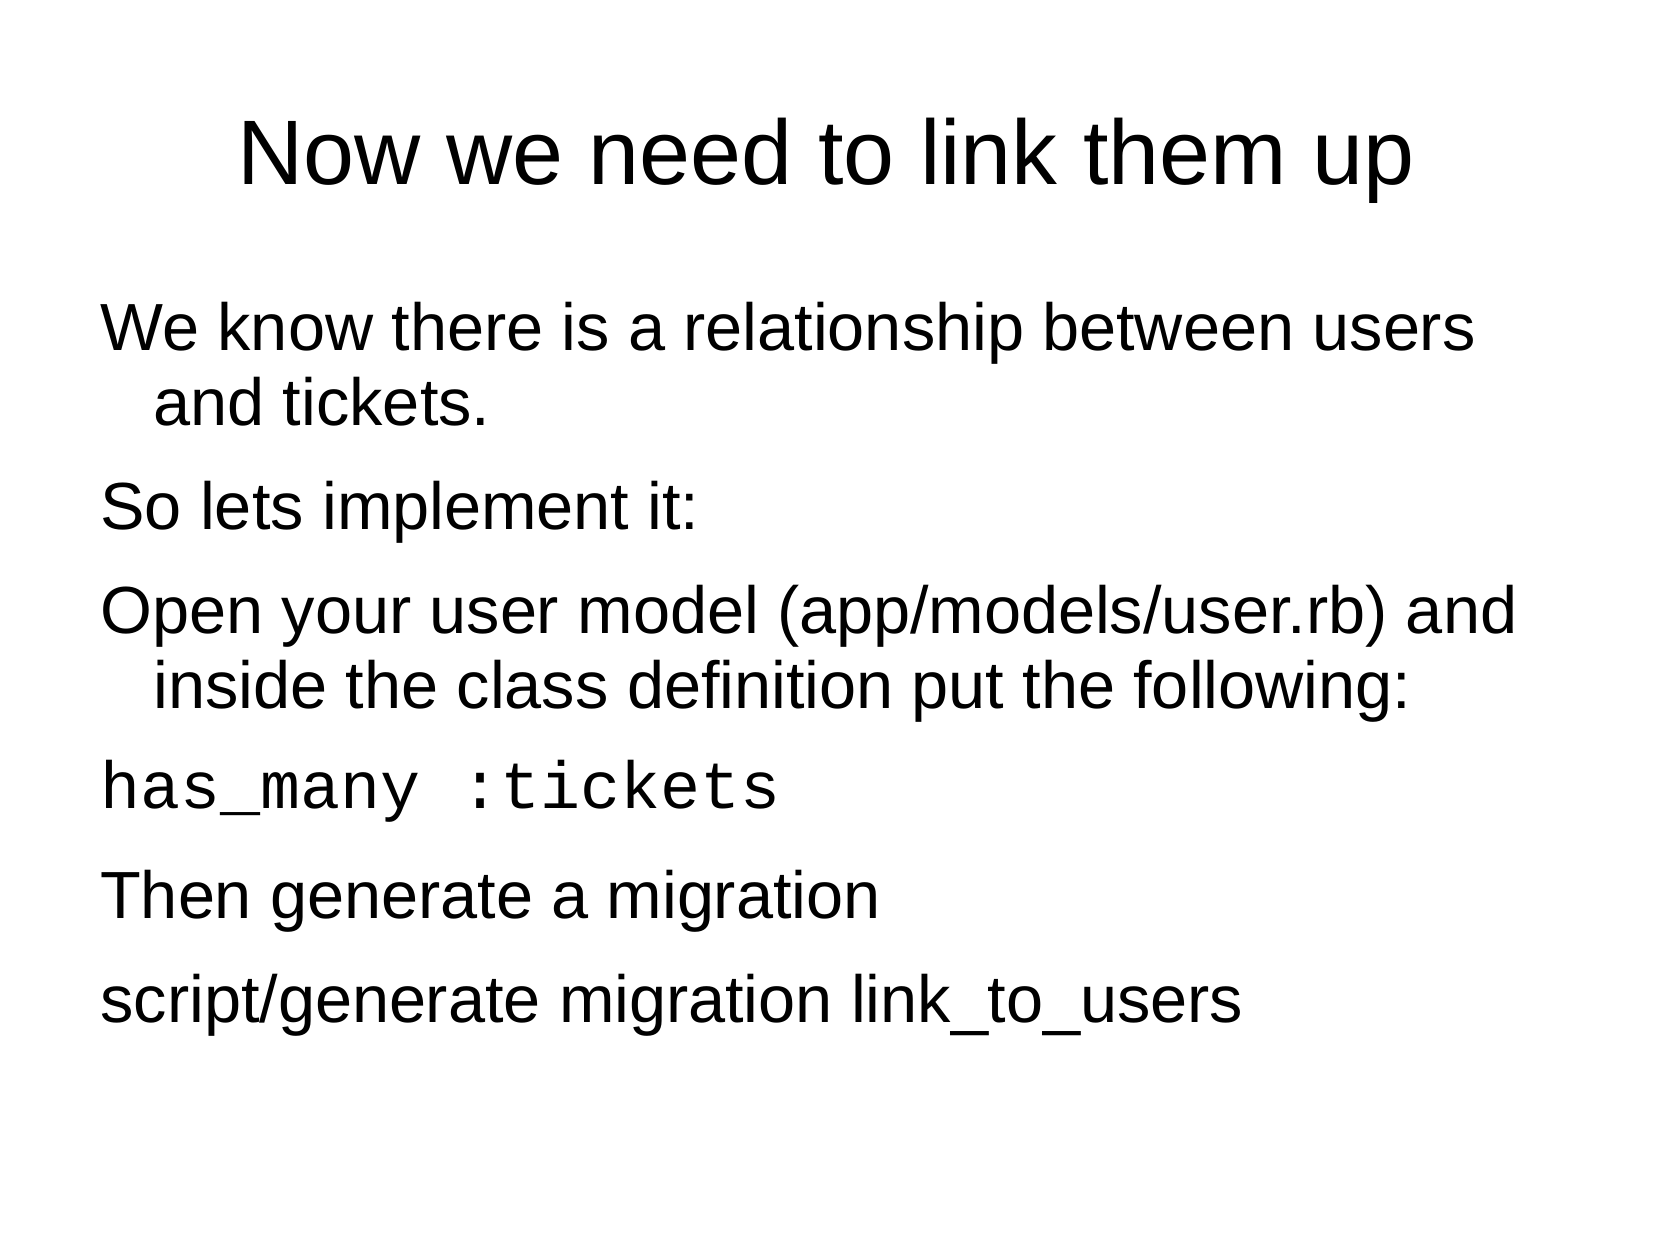

# Now we need to link them up
We know there is a relationship between users and tickets.
So lets implement it:
Open your user model (app/models/user.rb) and inside the class definition put the following:
has_many :tickets
Then generate a migration
script/generate migration link_to_users